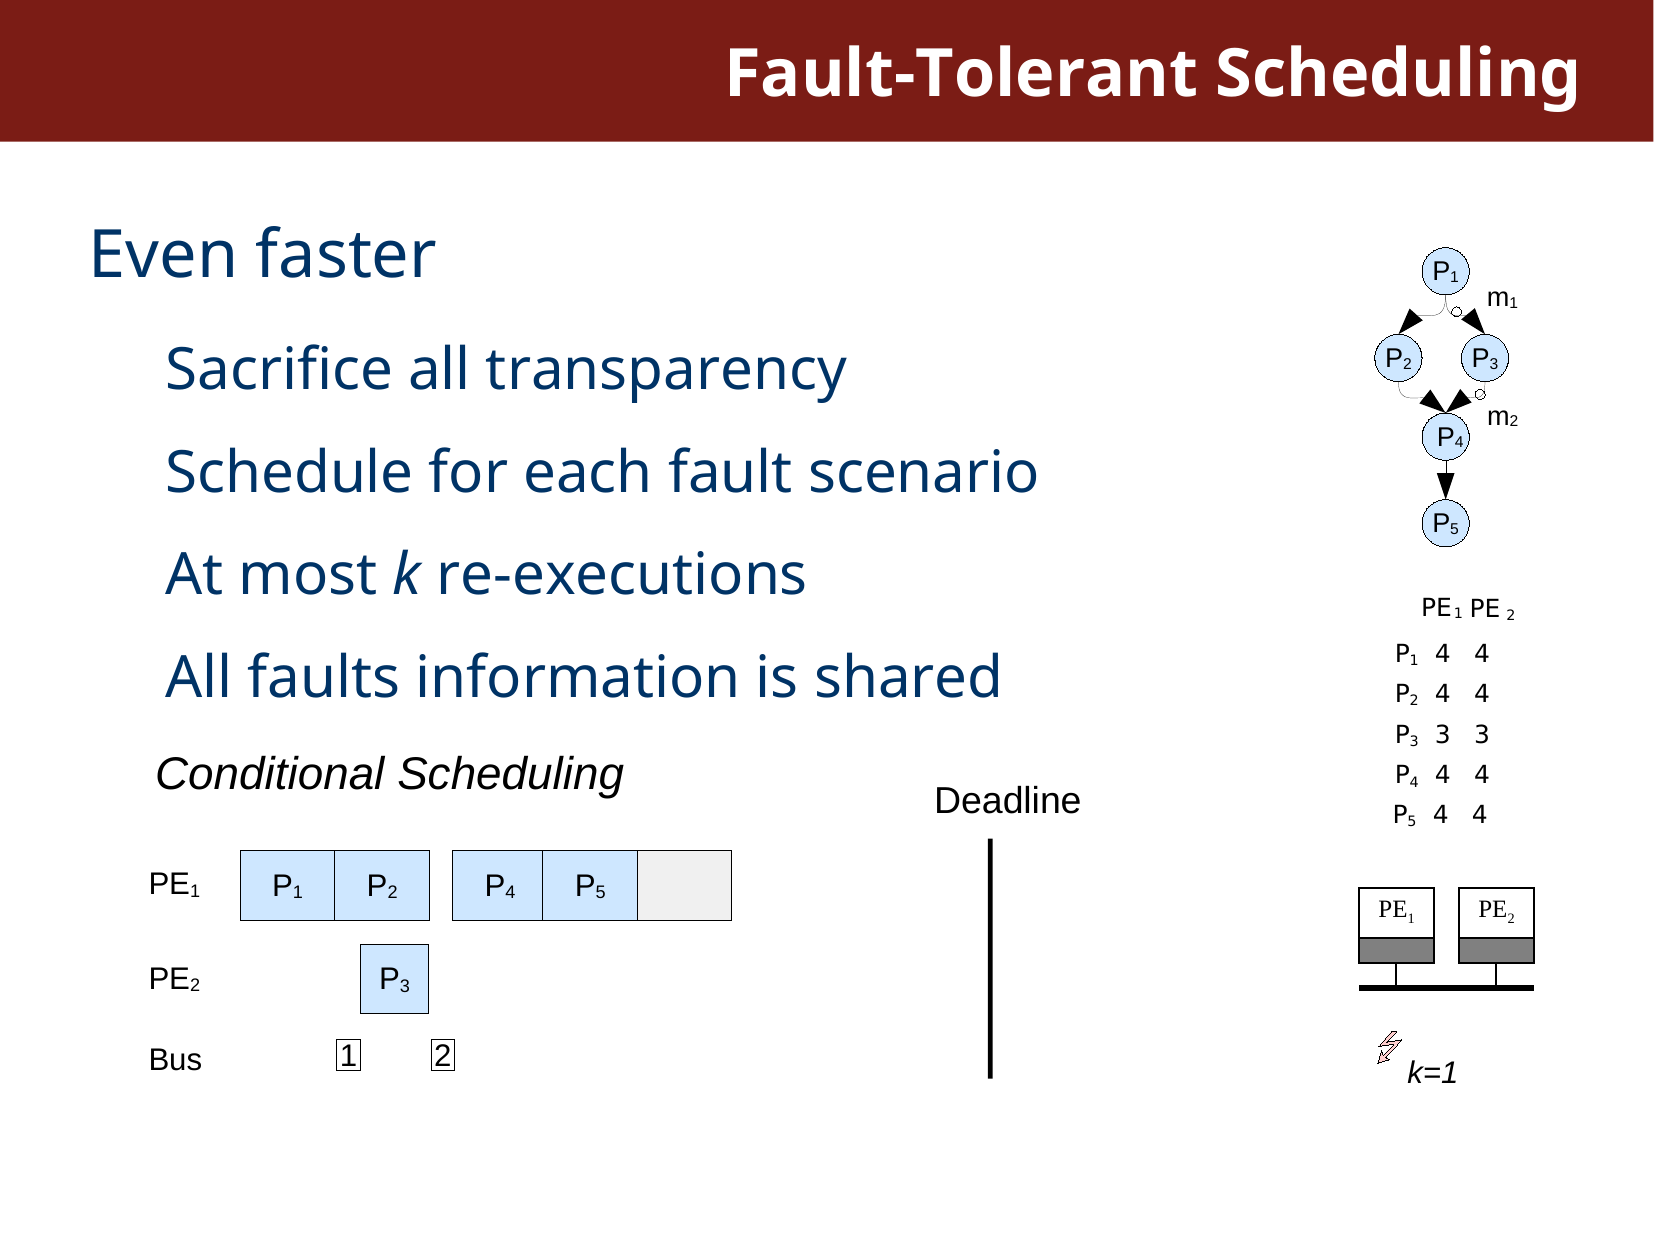

# Fault-Tolerant Scheduling
Even faster
Sacrifice all transparency
Schedule for each fault scenario
At most k re-executions
All faults information is shared
P1
m1
P2
P3
m2
P4
P5
PE
PE
1
2
P
4
4
1
P
4
4
2
P
3
3
3
Conditional Scheduling
P
4
4
Deadline
PE1
P1
P4
P5
P2
PE2
P3
Bus
1
2
4
P
4
4
5
PE1
PE2
k=1